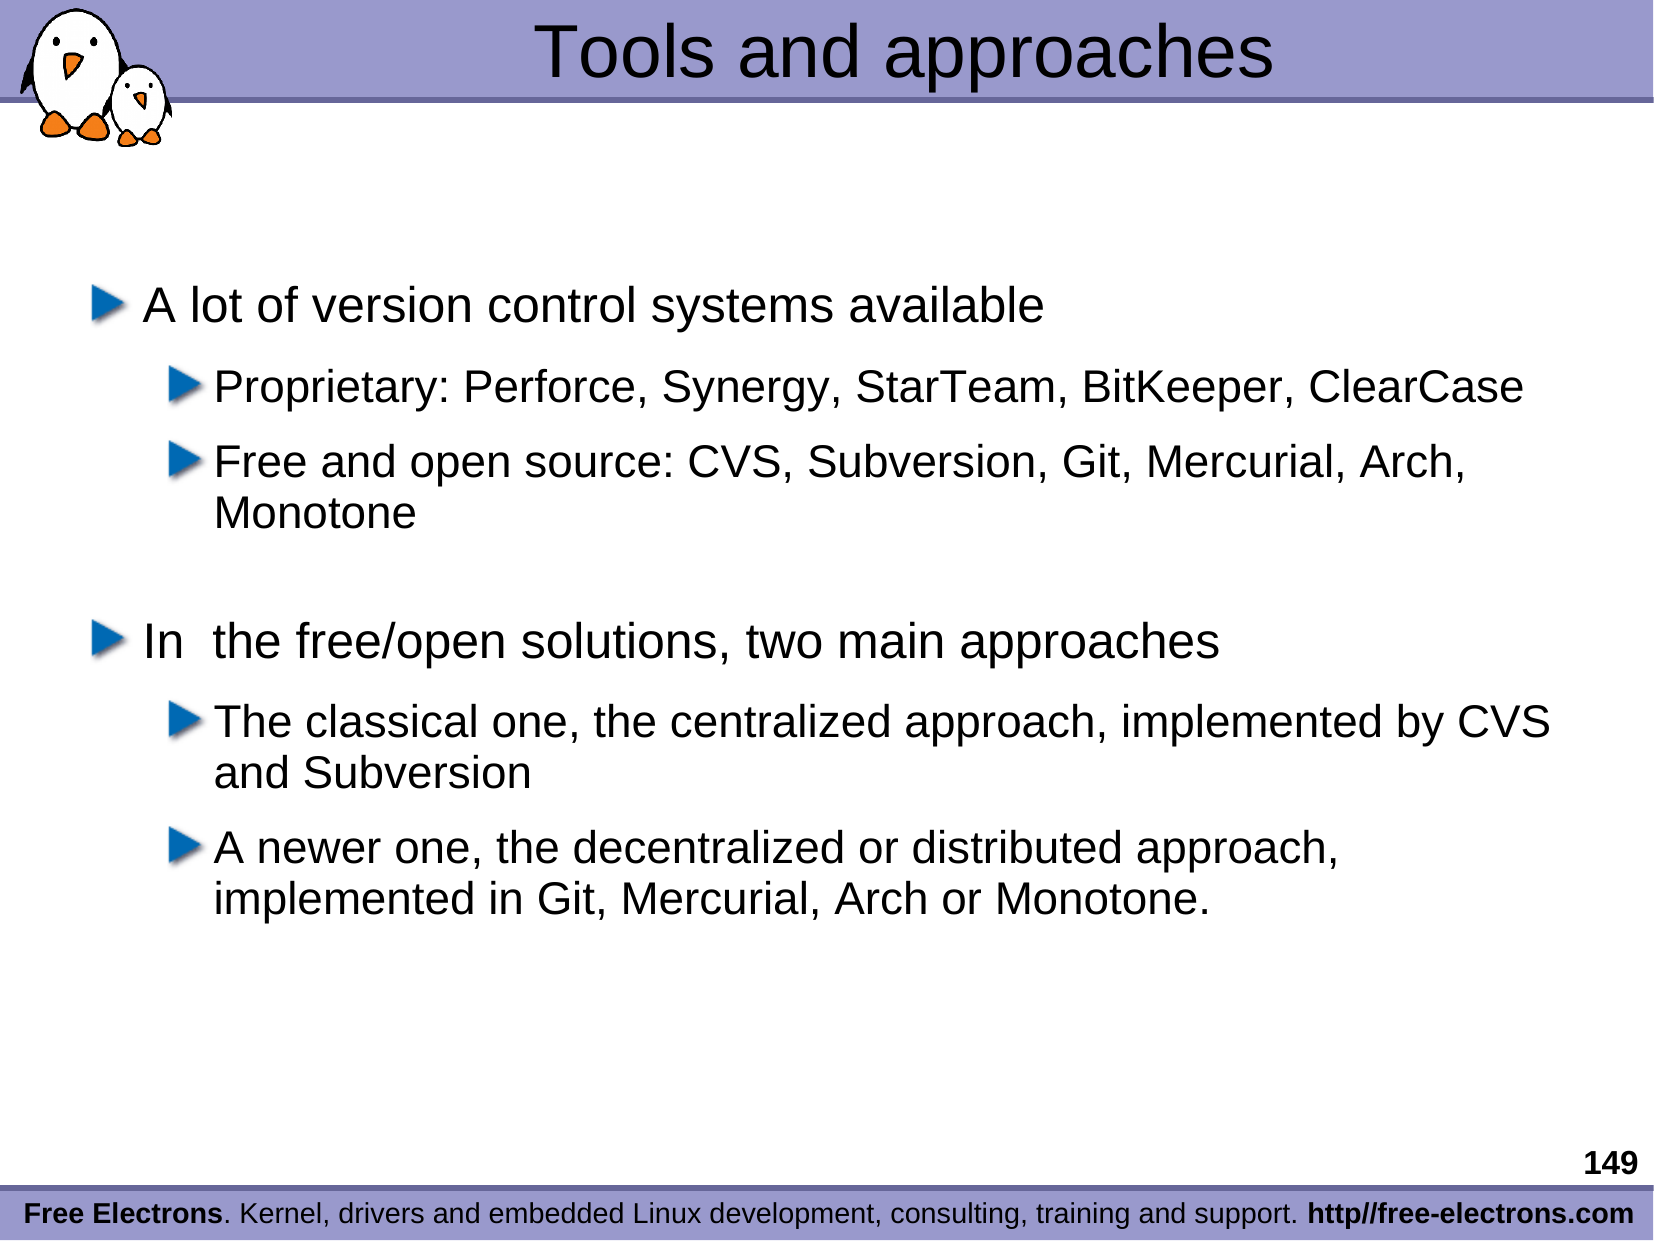

# Tools and approaches
A lot of version control systems available
Proprietary: Perforce, Synergy, StarTeam, BitKeeper, ClearCase
Free and open source: CVS, Subversion, Git, Mercurial, Arch, Monotone
In the free/open solutions, two main approaches
The classical one, the centralized approach, implemented by CVS and Subversion
A newer one, the decentralized or distributed approach, implemented in Git, Mercurial, Arch or Monotone.